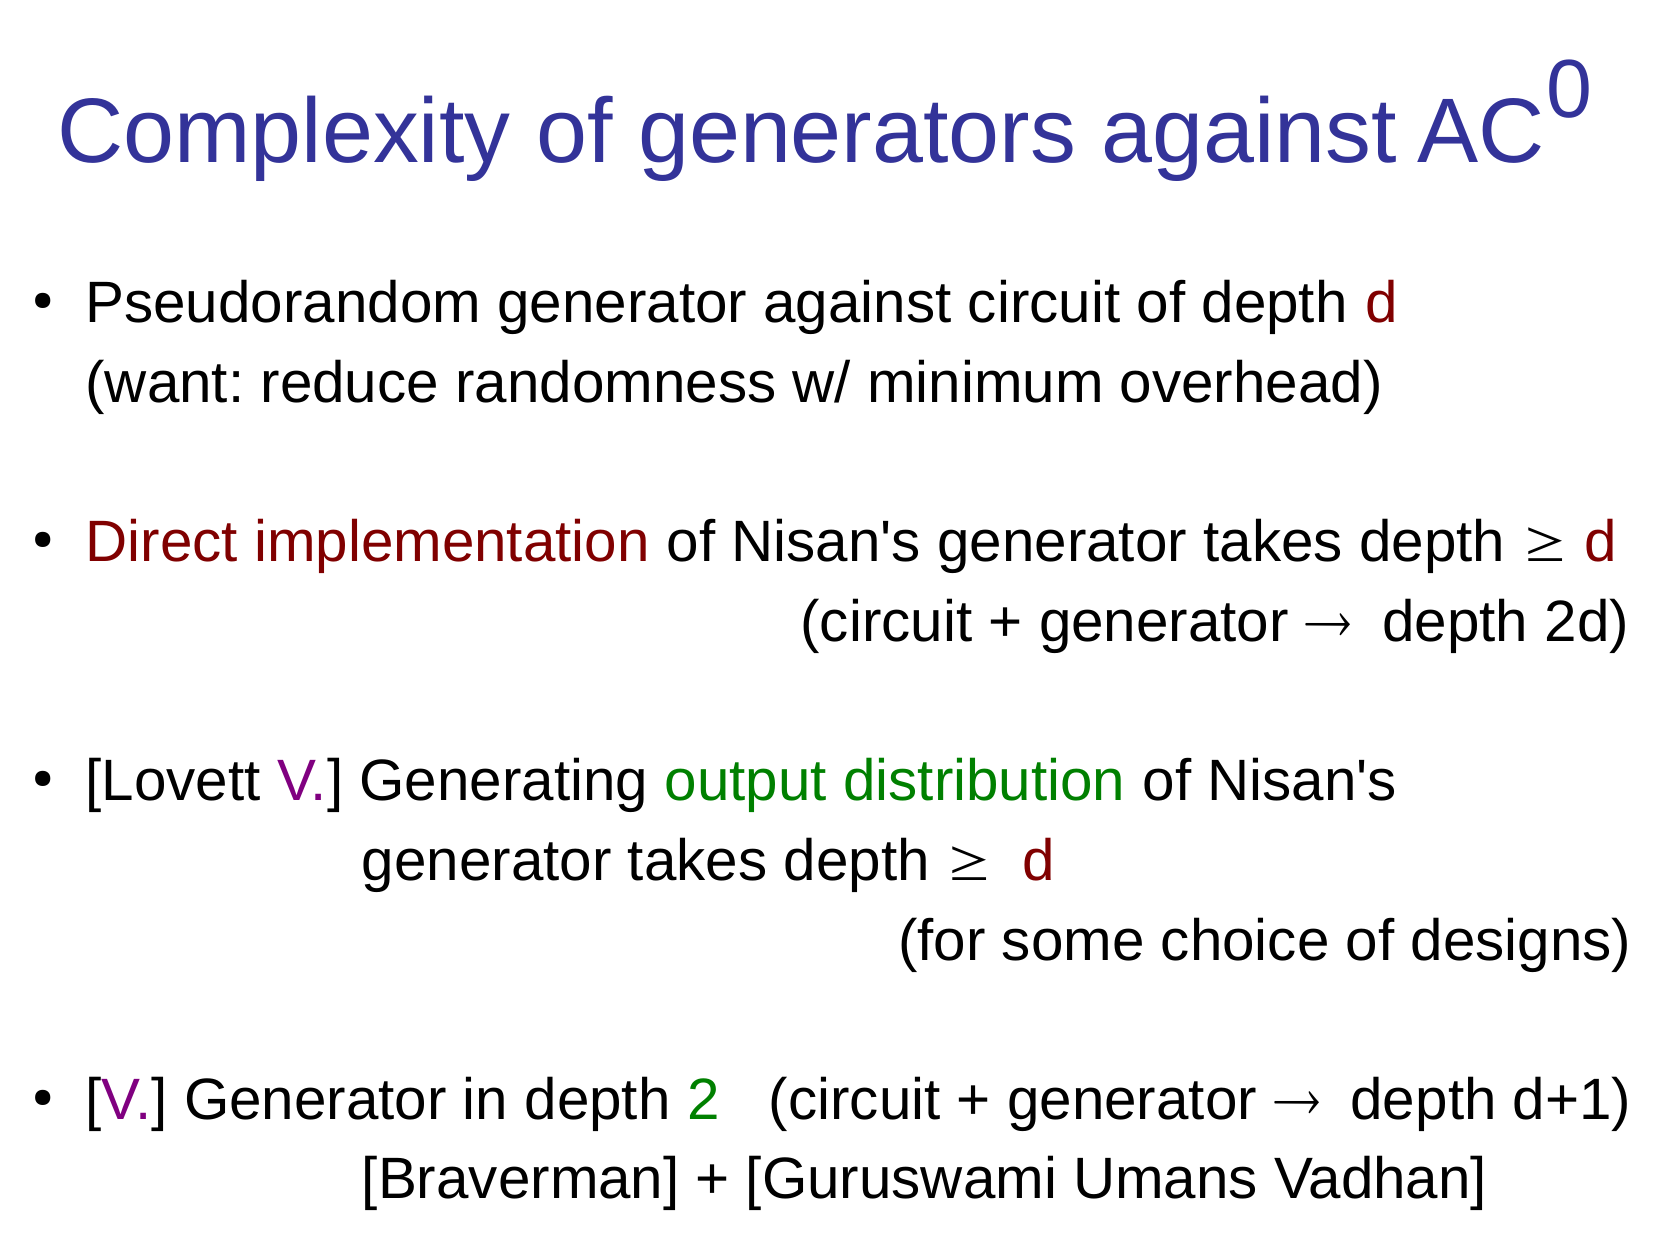

Complexity of generators against AC0
# Pseudorandom generator against circuit of depth d
(want: reduce randomness w/ minimum overhead)
Direct implementation of Nisan's generator takes depth  d
 (circuit + generator  depth 2d)
[Lovett V.] Generating output distribution of Nisan's
 generator takes depth  d
 (for some choice of designs)
[V.] Generator in depth 2 (circuit + generator  depth d+1)
 [Braverman] + [Guruswami Umans Vadhan]